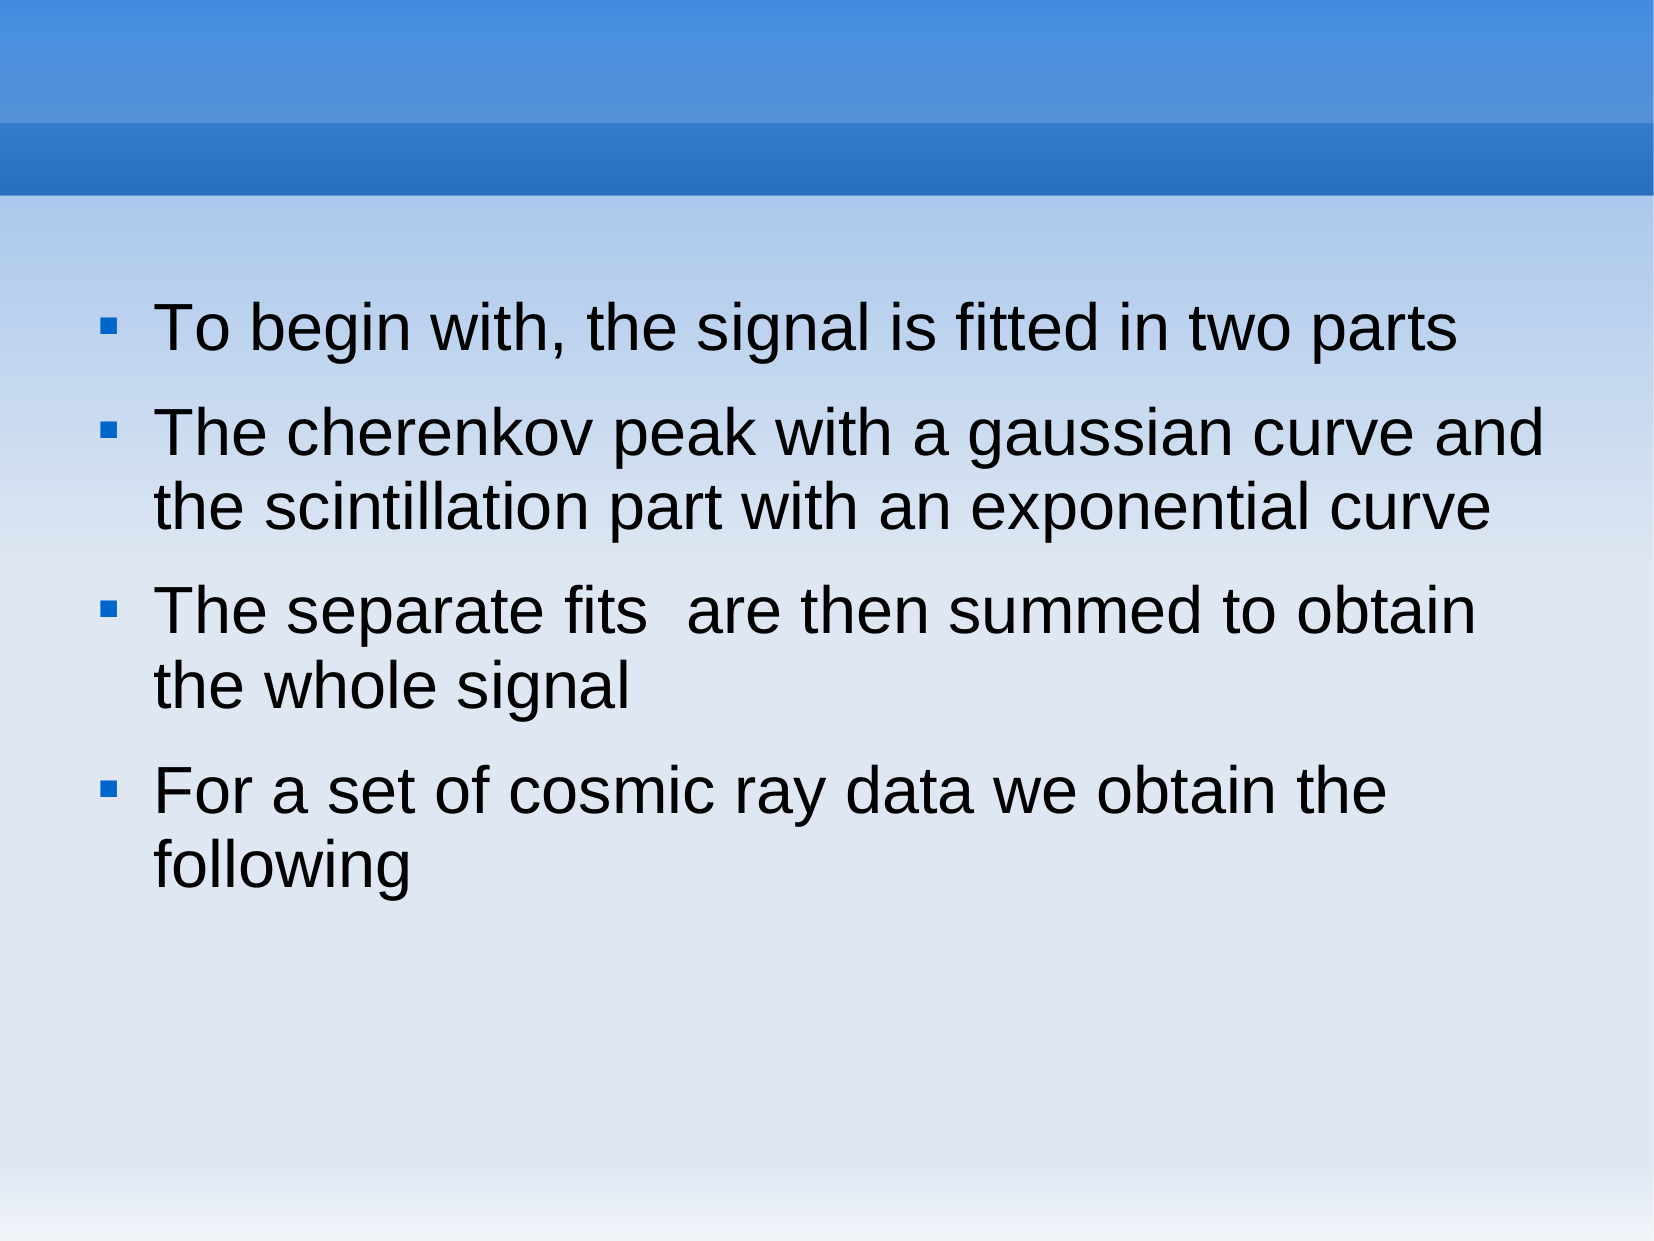

#
To begin with, the signal is fitted in two parts
The cherenkov peak with a gaussian curve and the scintillation part with an exponential curve
The separate fits are then summed to obtain the whole signal
For a set of cosmic ray data we obtain the following